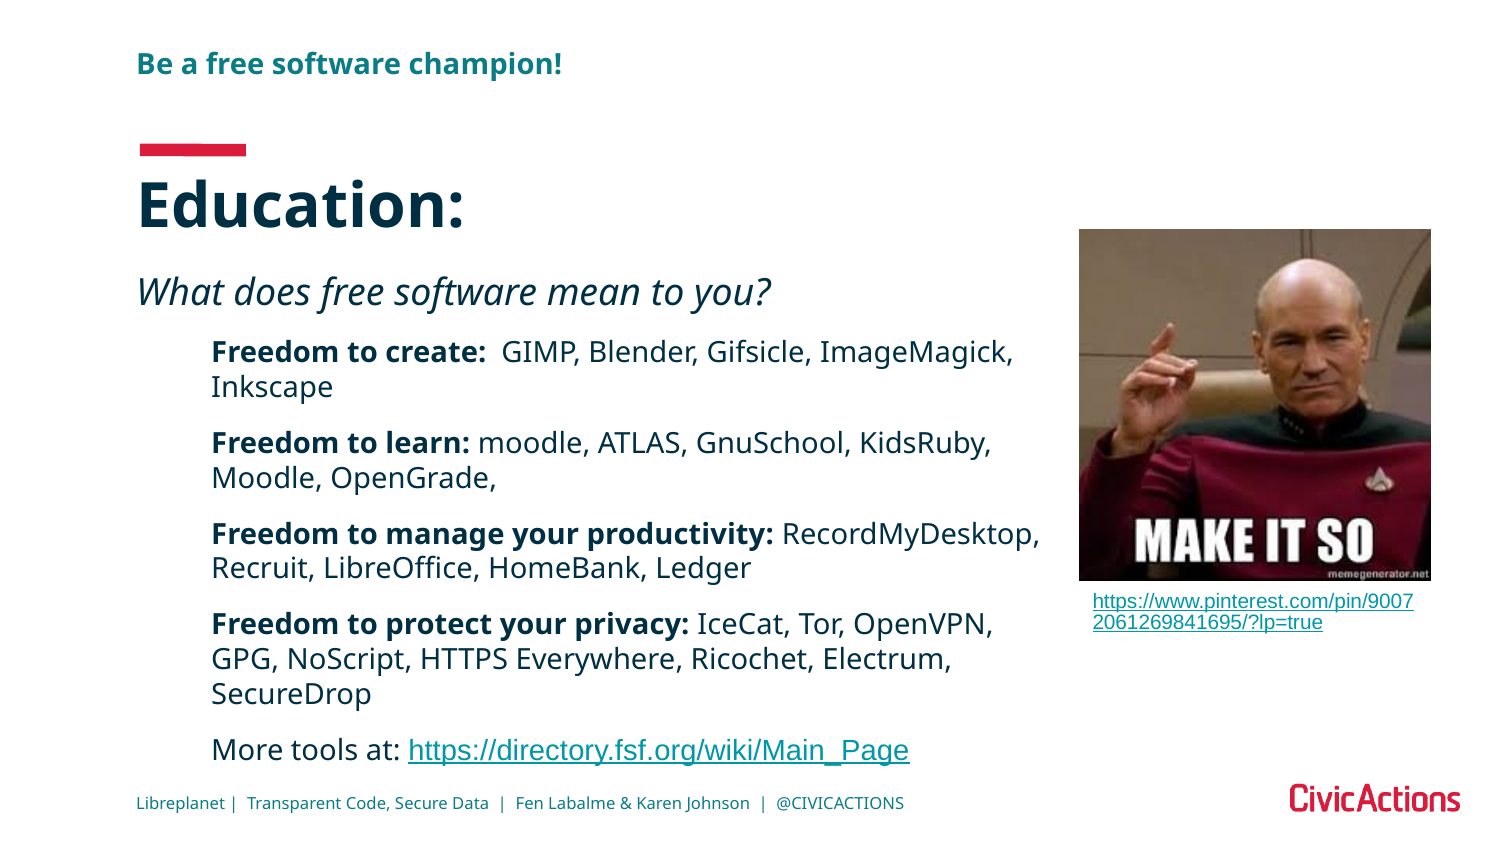

# Be a free software champion!
Education:
What does free software mean to you?
Freedom to create: GIMP, Blender, Gifsicle, ImageMagick, Inkscape
Freedom to learn: moodle, ATLAS, GnuSchool, KidsRuby, Moodle, OpenGrade,
Freedom to manage your productivity: RecordMyDesktop, Recruit, LibreOffice, HomeBank, Ledger
Freedom to protect your privacy: IceCat, Tor, OpenVPN, GPG, NoScript, HTTPS Everywhere, Ricochet, Electrum, SecureDrop
More tools at: https://directory.fsf.org/wiki/Main_Page
https://www.pinterest.com/pin/90072061269841695/?lp=true
Libreplanet | Transparent Code, Secure Data | Fen Labalme & Karen Johnson | @CIVICACTIONS